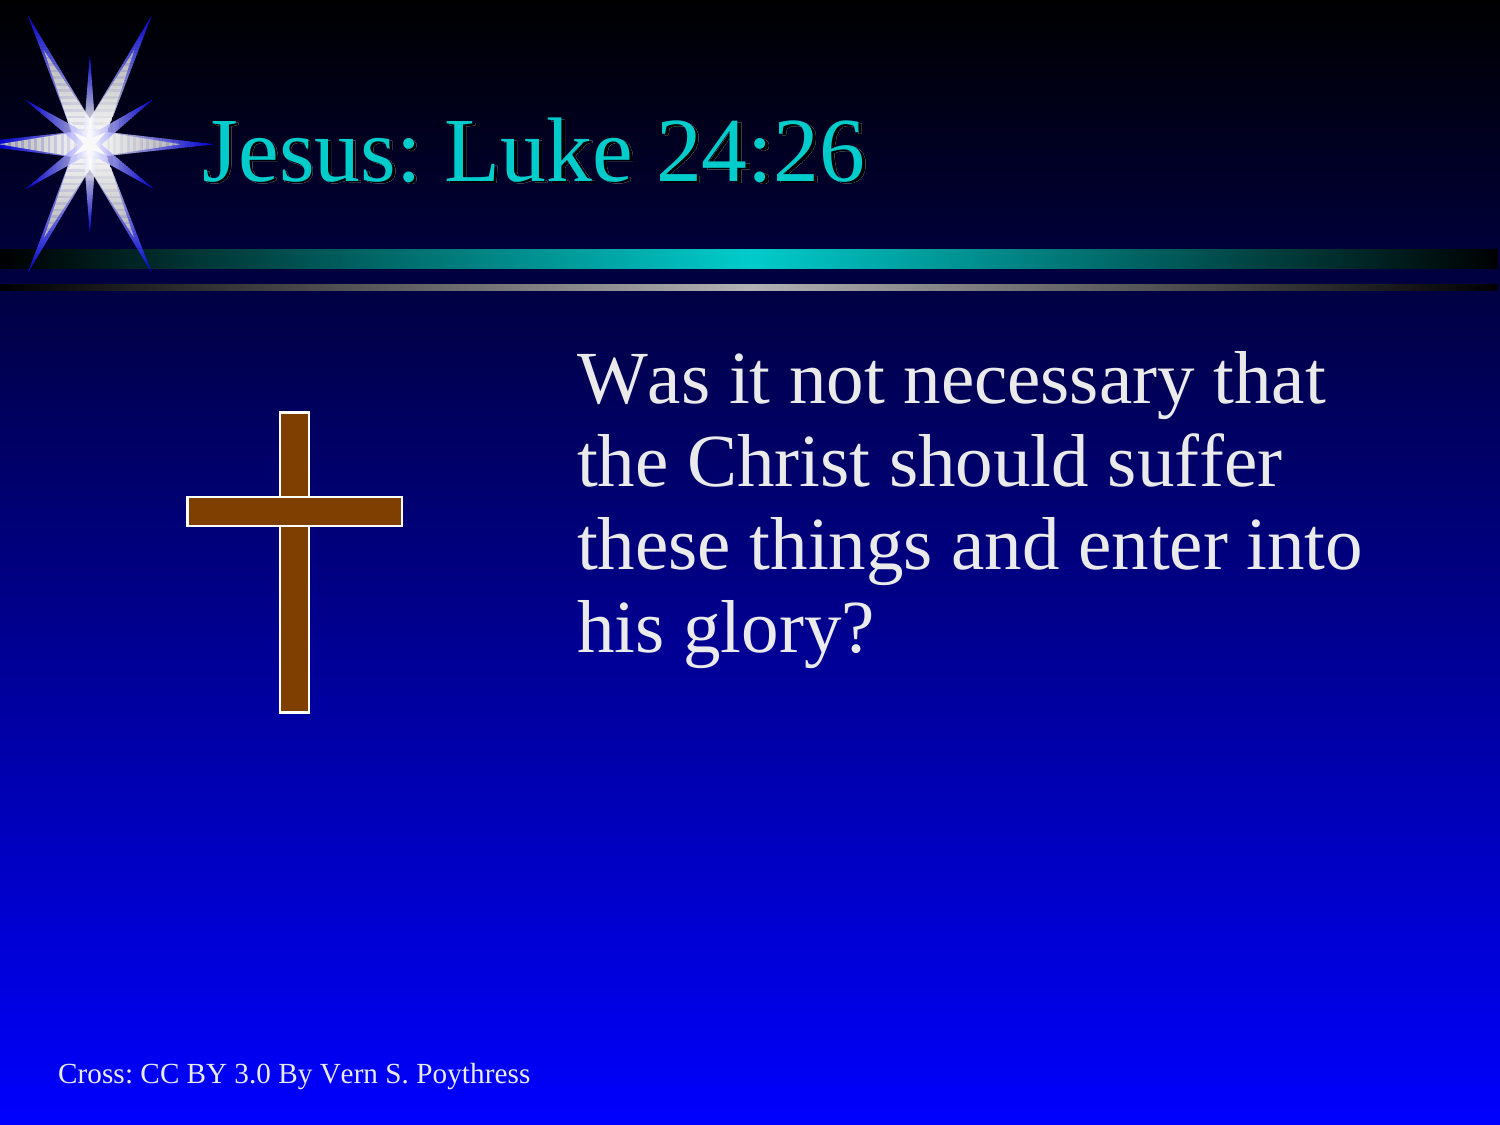

# Jesus: Luke 24:26
Was it not necessary that the Christ should suffer these things and enter into his glory?
Cross: CC BY 3.0 By Vern S. Poythress